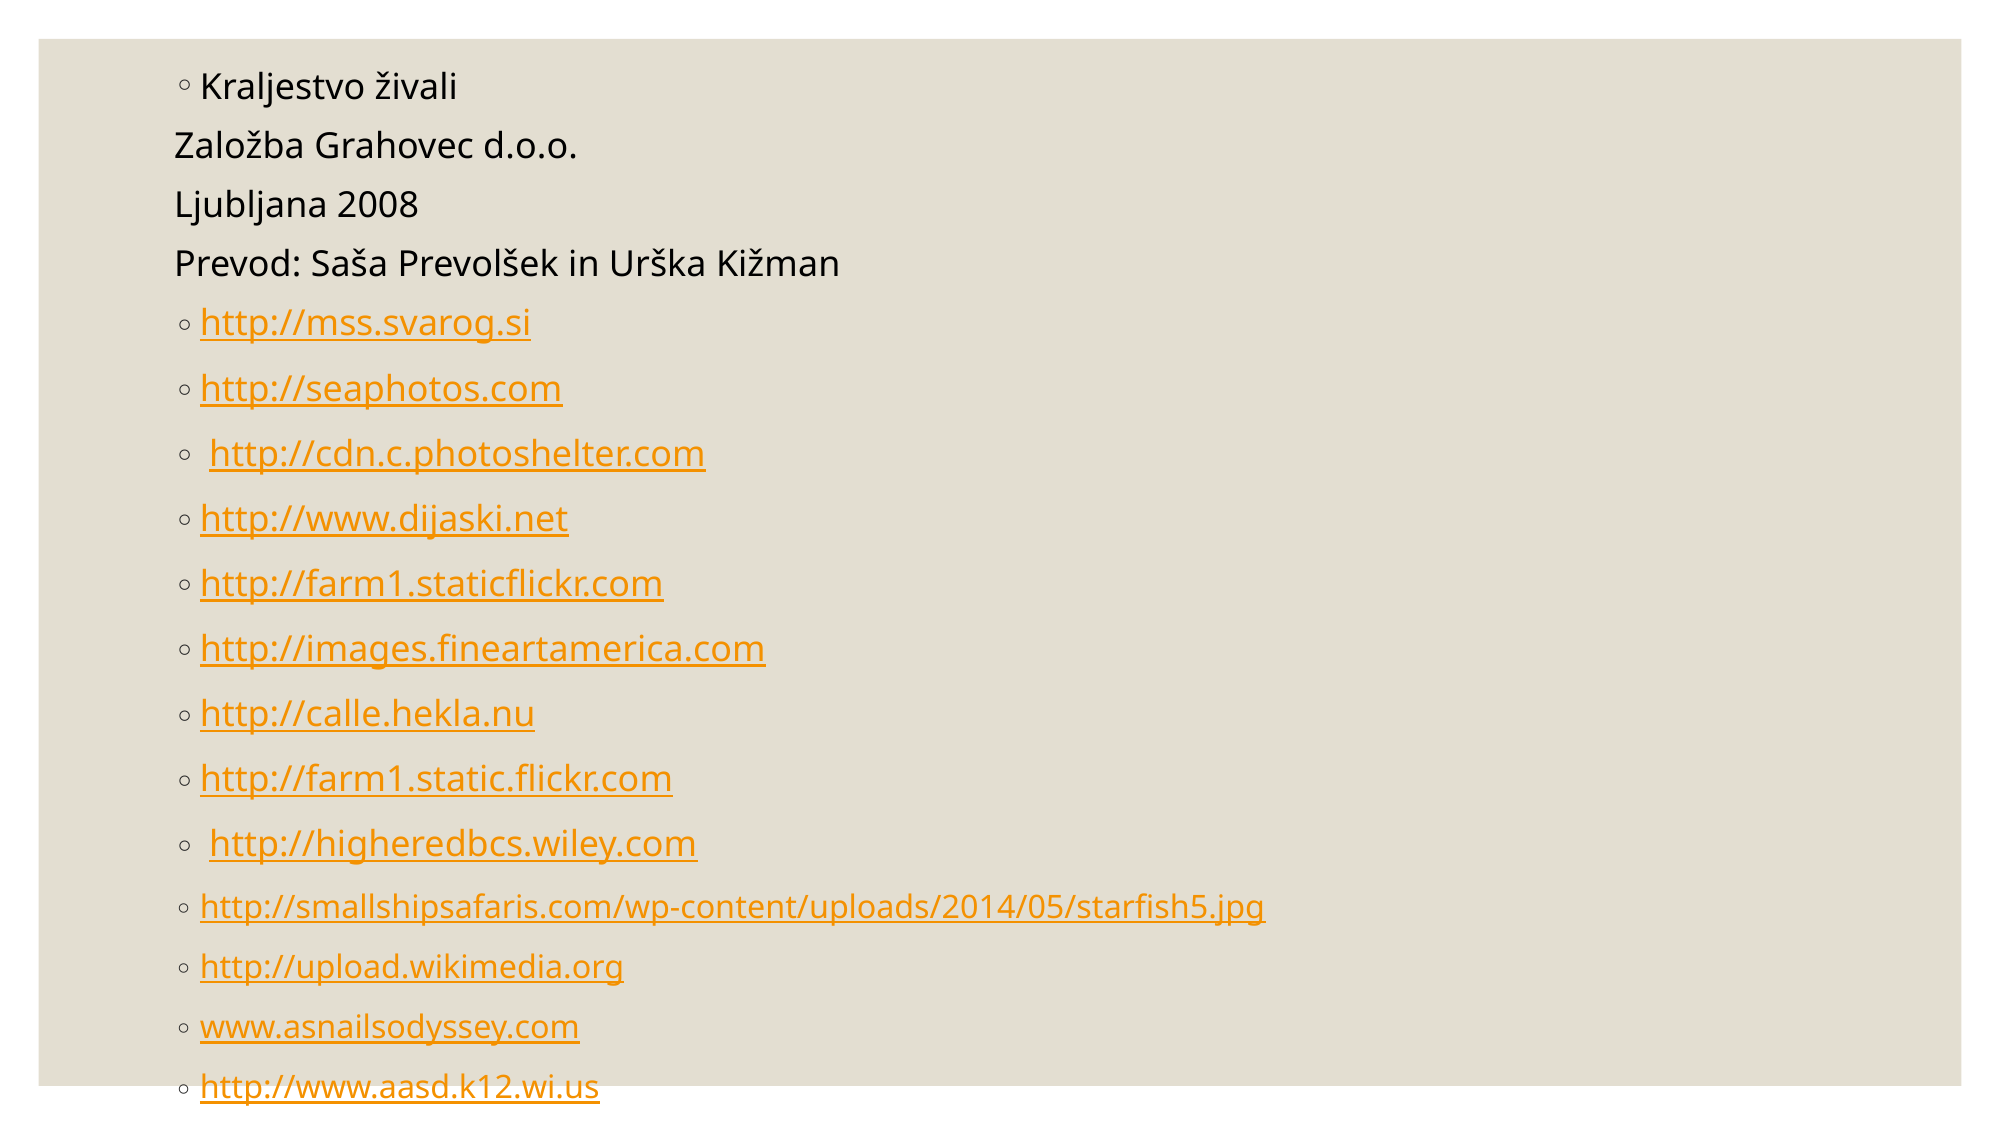

# Kraljestvo živali
Založba Grahovec d.o.o.
Ljubljana 2008
Prevod: Saša Prevolšek in Urška Kižman
http://mss.svarog.si
http://seaphotos.com
 http://cdn.c.photoshelter.com
http://www.dijaski.net
http://farm1.staticflickr.com
http://images.fineartamerica.com
http://calle.hekla.nu
http://farm1.static.flickr.com
 http://higheredbcs.wiley.com
http://smallshipsafaris.com/wp-content/uploads/2014/05/starfish5.jpg
http://upload.wikimedia.org
www.asnailsodyssey.com
http://www.aasd.k12.wi.us